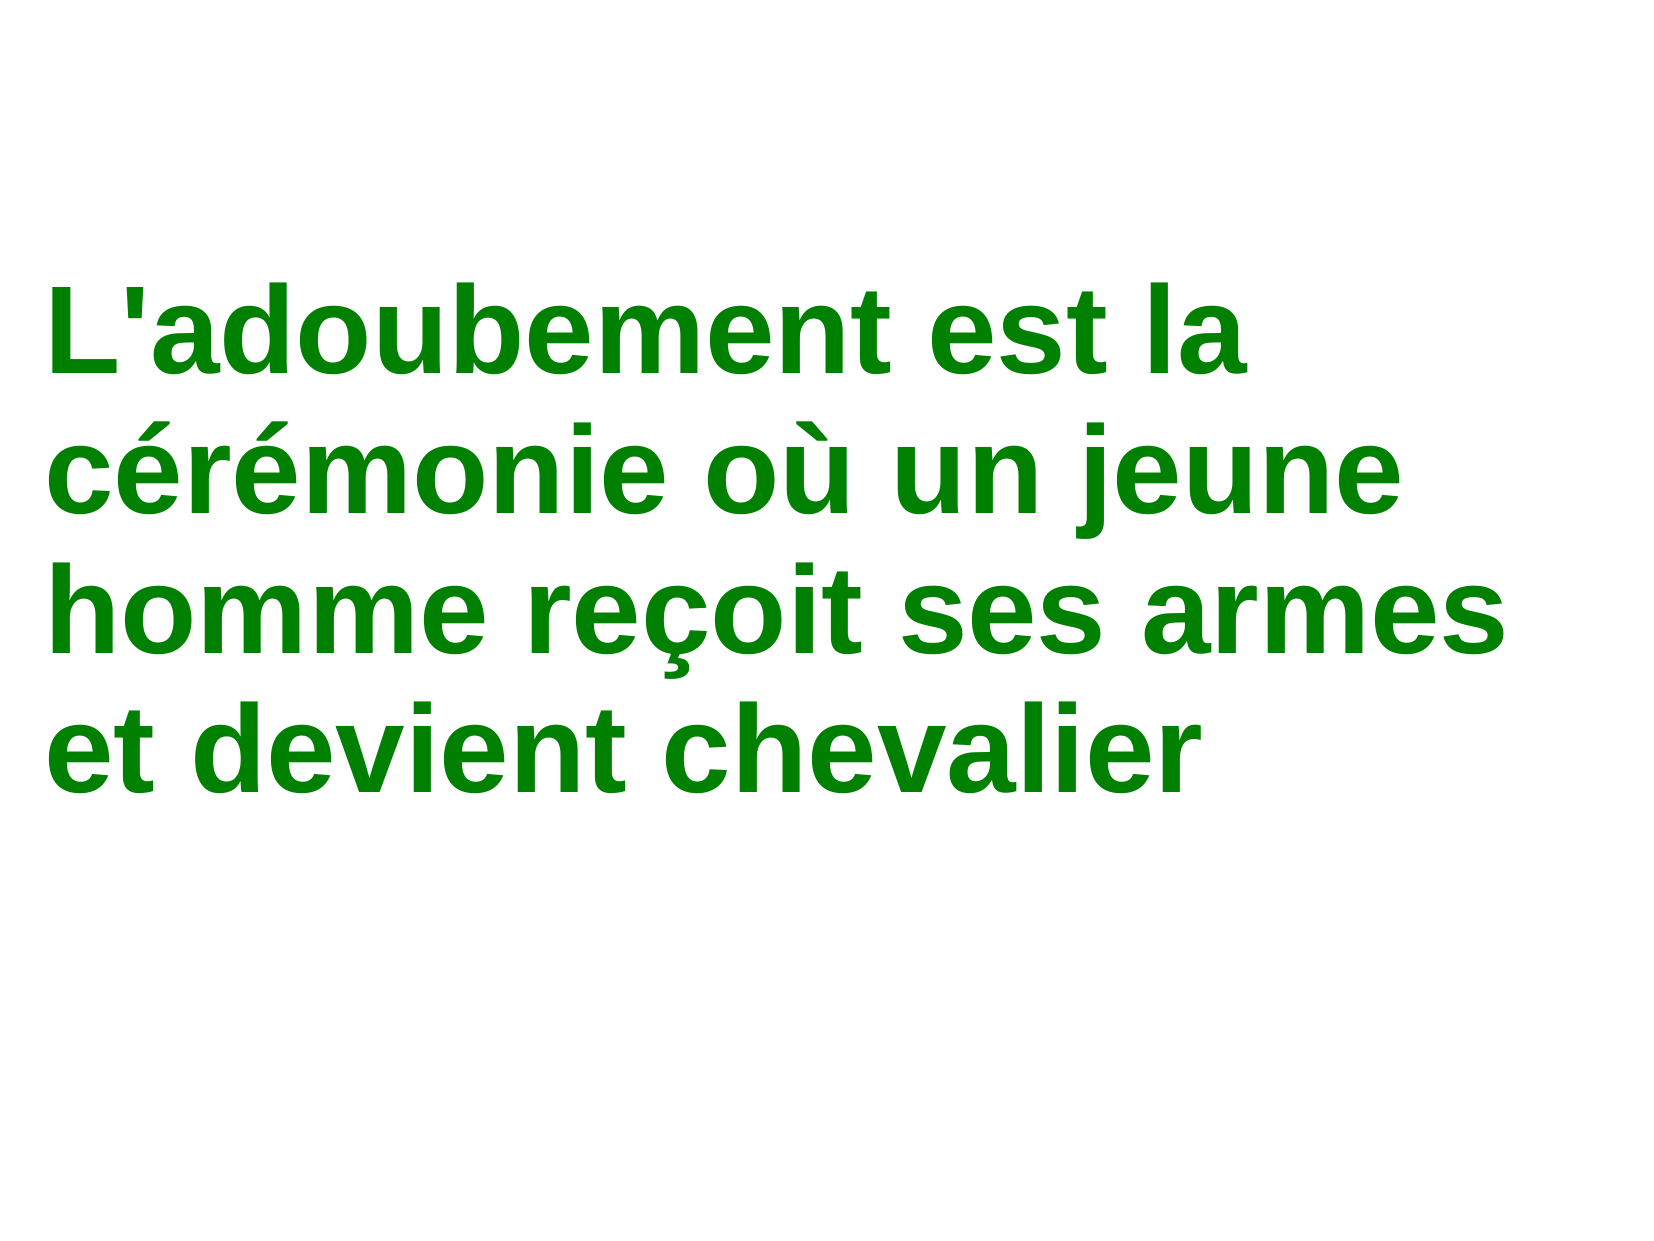

L'adoubement est la cérémonie où un jeune homme reçoit ses armes et devient chevalier